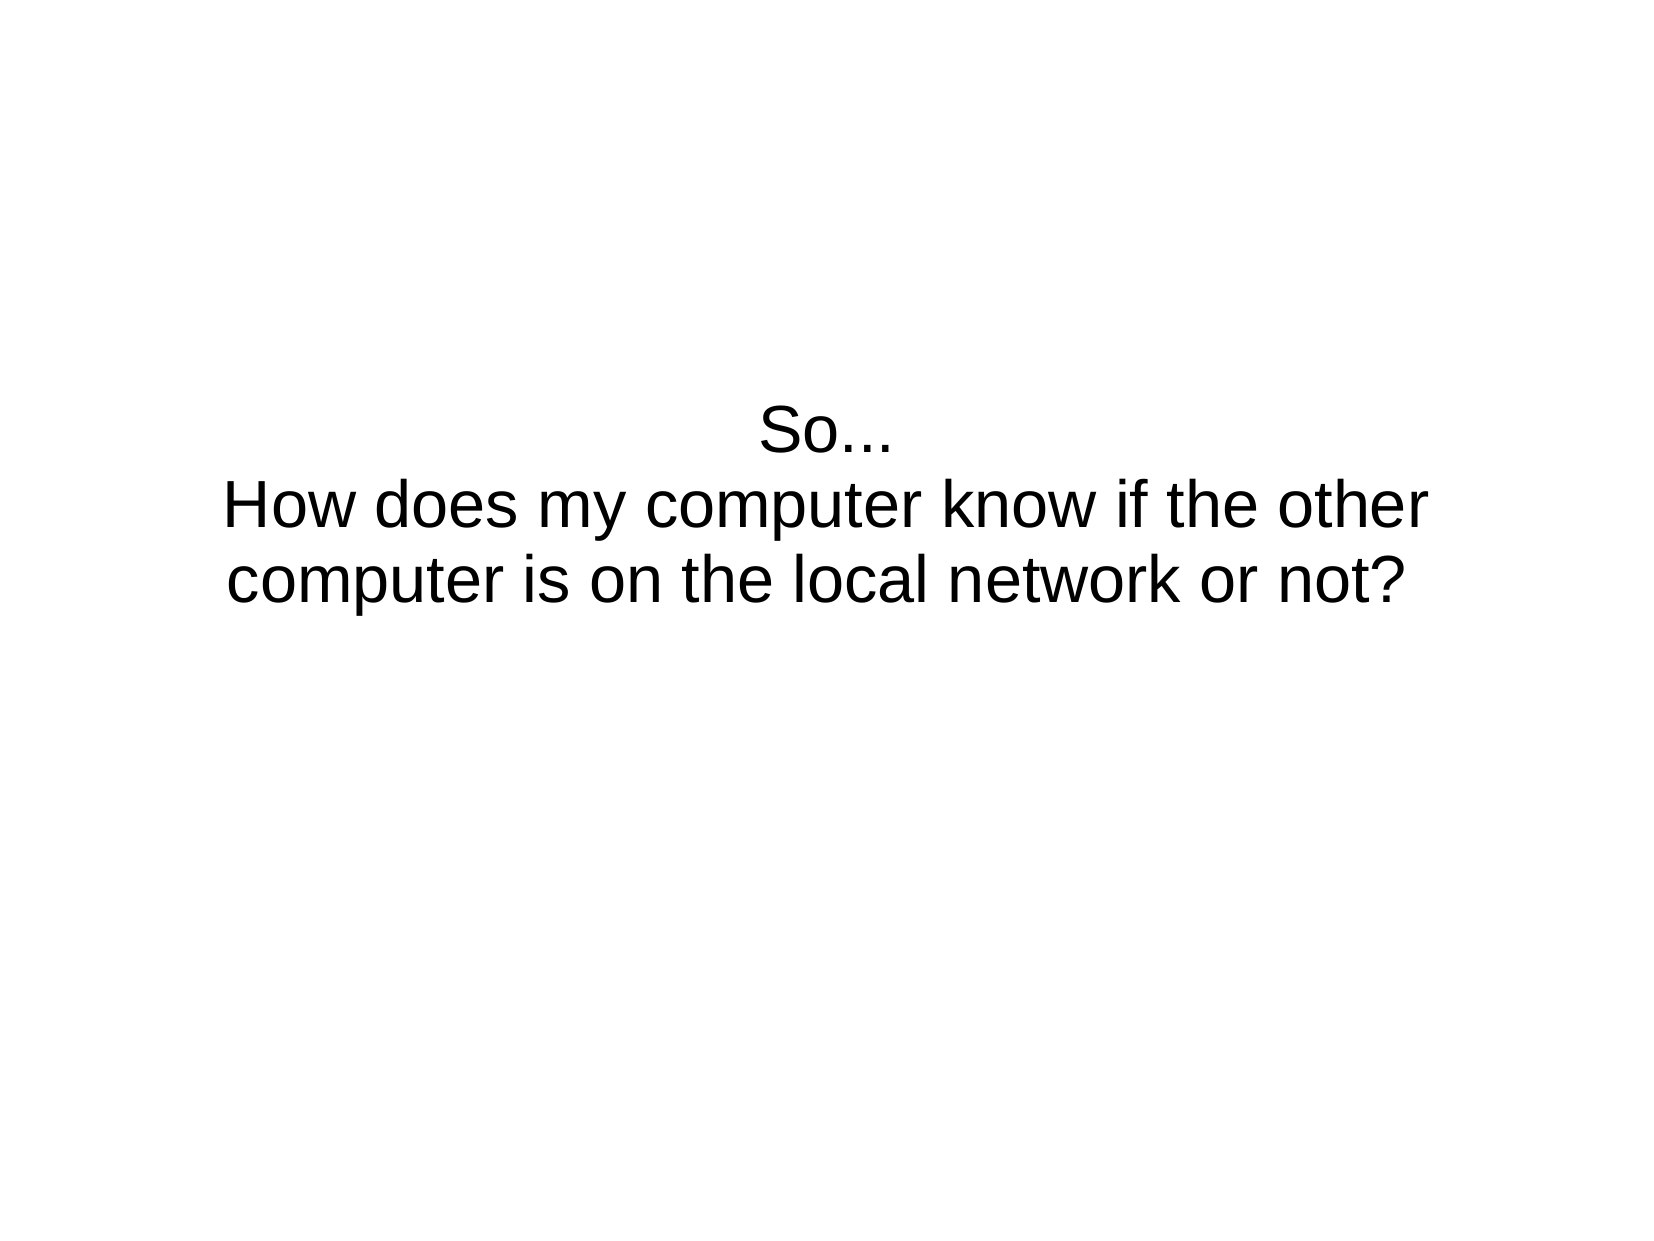

#
So...
How does my computer know if the other computer is on the local network or not?